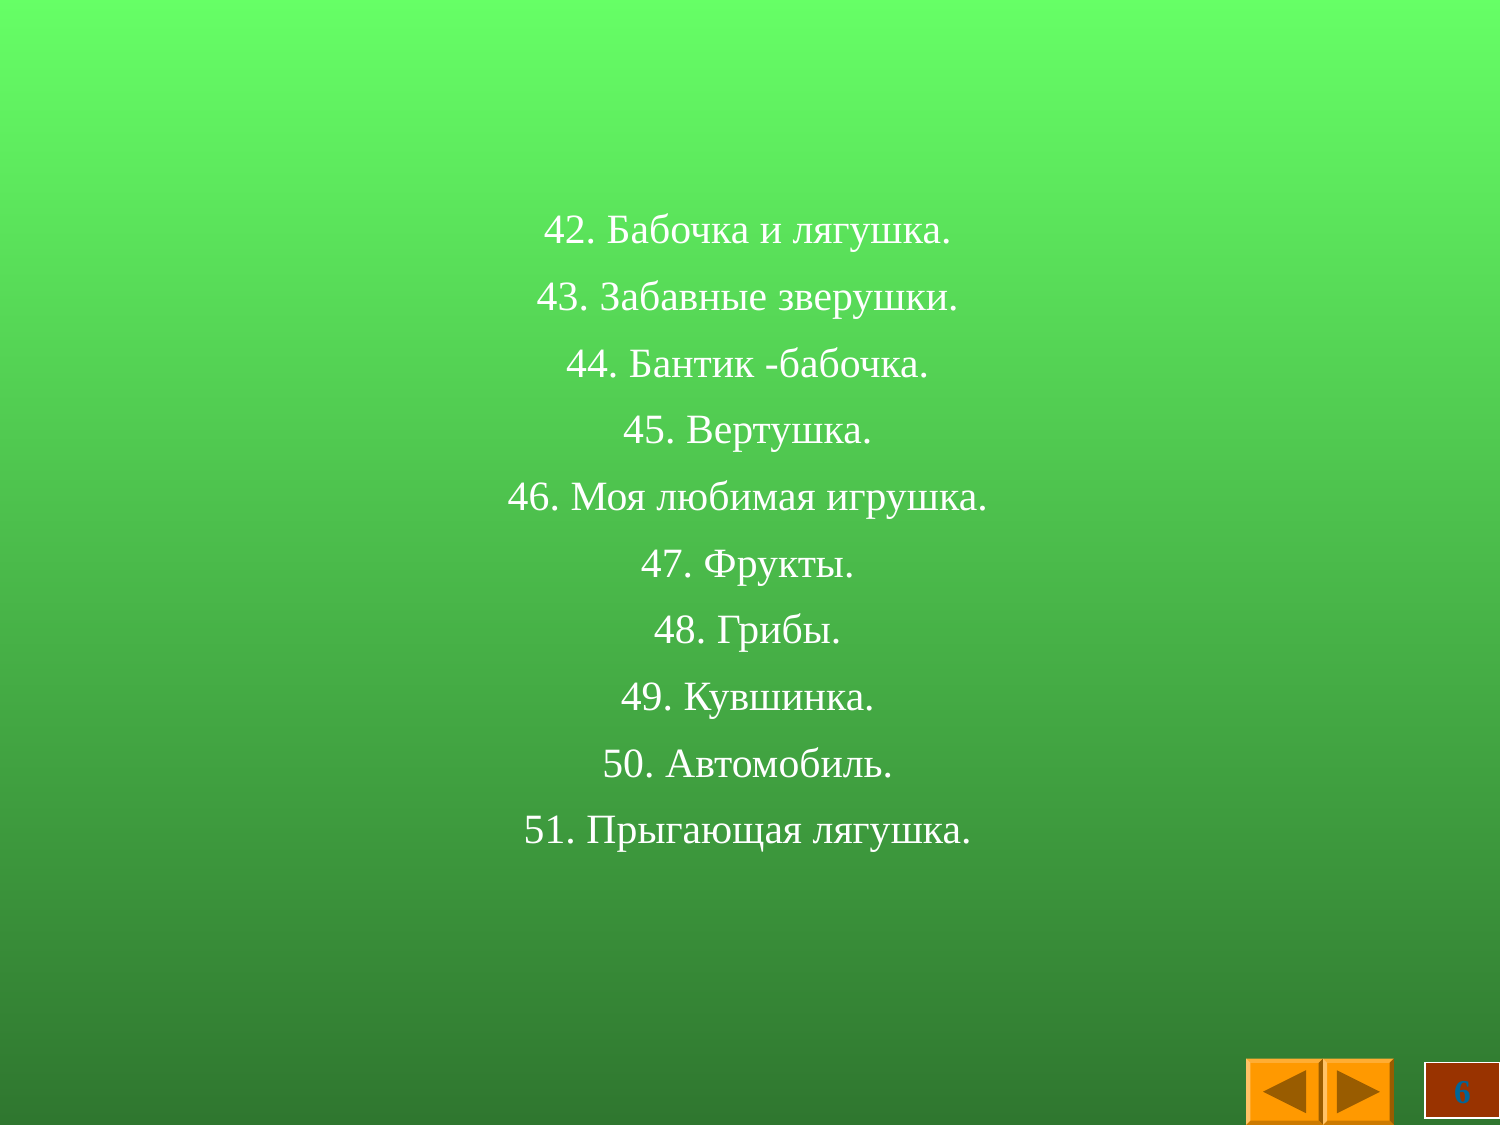

# 42. Бабочка и лягушка.
43. Забавные зверушки.
44. Бантик -бабочка.
45. Вертушка.
46. Моя любимая игрушка.
47. Фрукты.
48. Грибы.
49. Кувшинка.
50. Автомобиль.
51. Прыгающая лягушка.
6